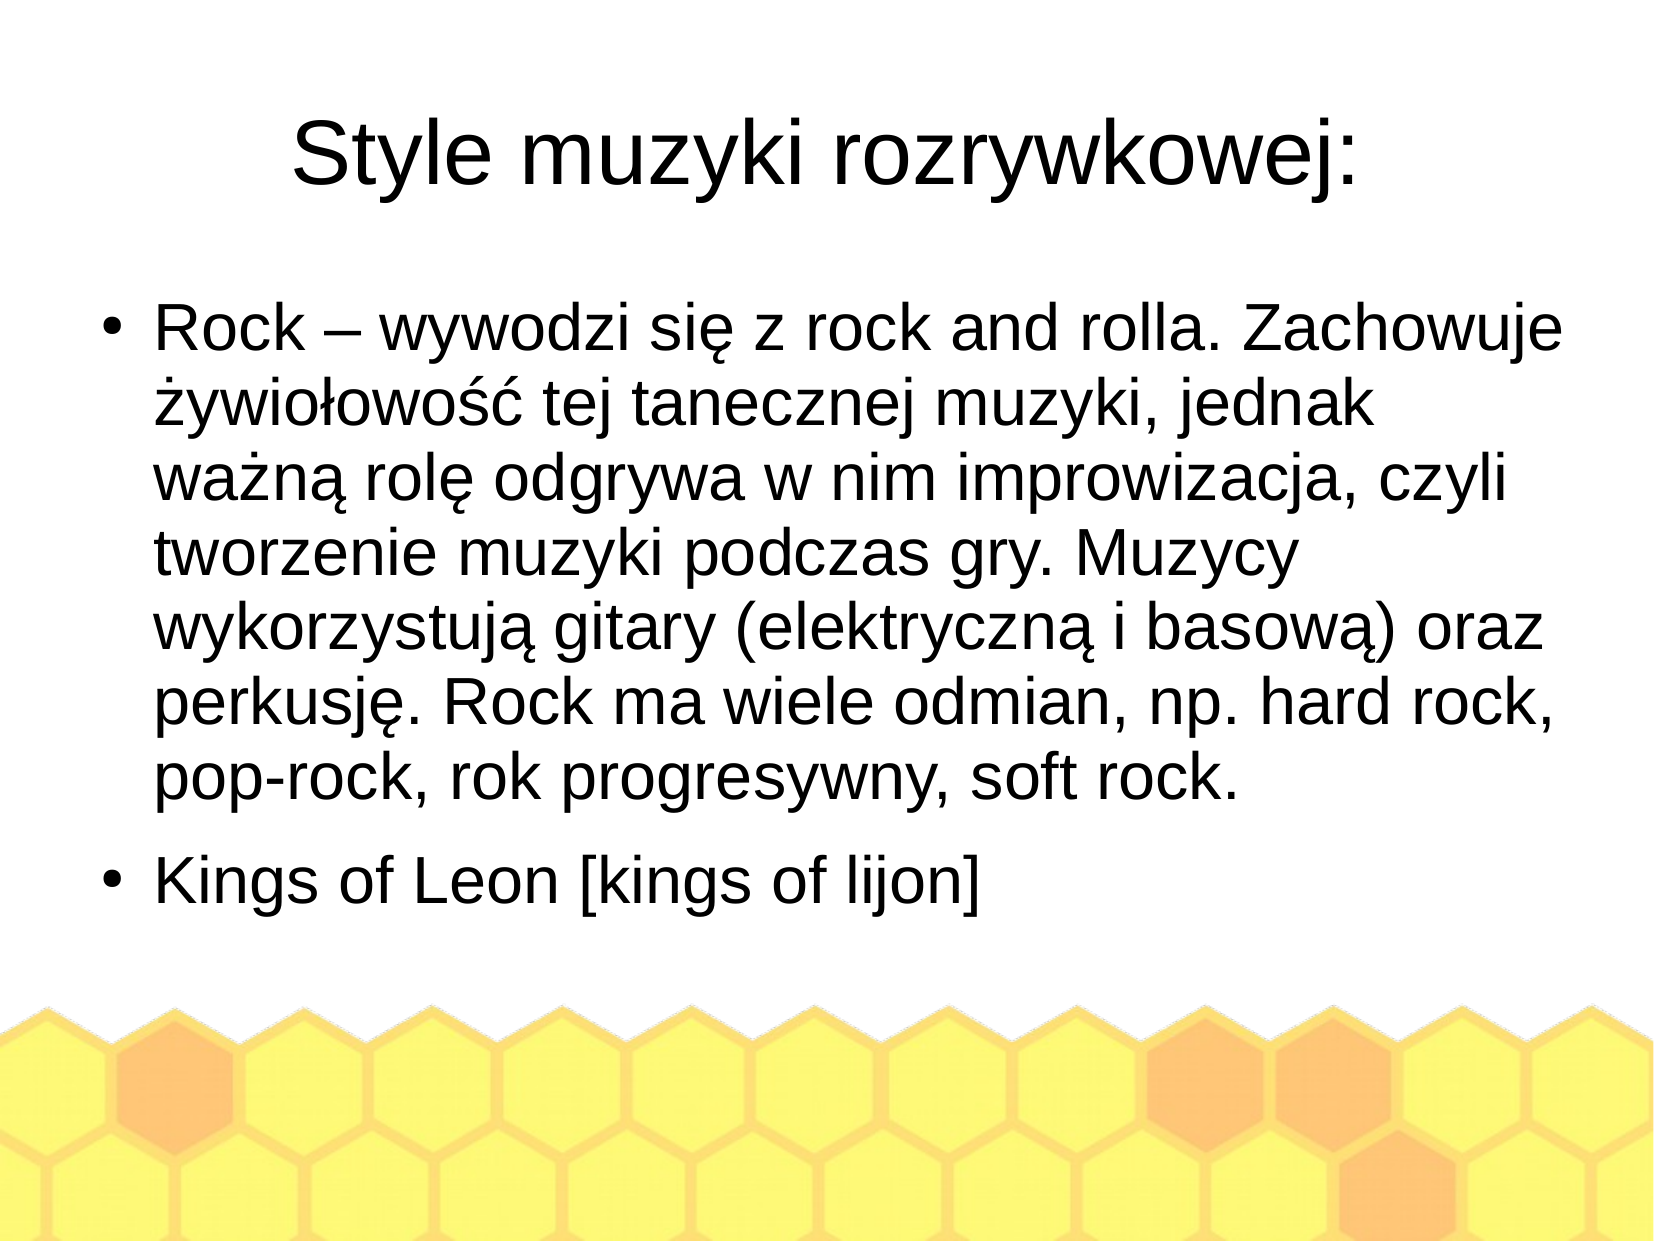

# Style muzyki rozrywkowej:
Rock – wywodzi się z rock and rolla. Zachowuje żywiołowość tej tanecznej muzyki, jednak ważną rolę odgrywa w nim improwizacja, czyli tworzenie muzyki podczas gry. Muzycy wykorzystują gitary (elektryczną i basową) oraz perkusję. Rock ma wiele odmian, np. hard rock, pop-rock, rok progresywny, soft rock.
Kings of Leon [kings of lijon]